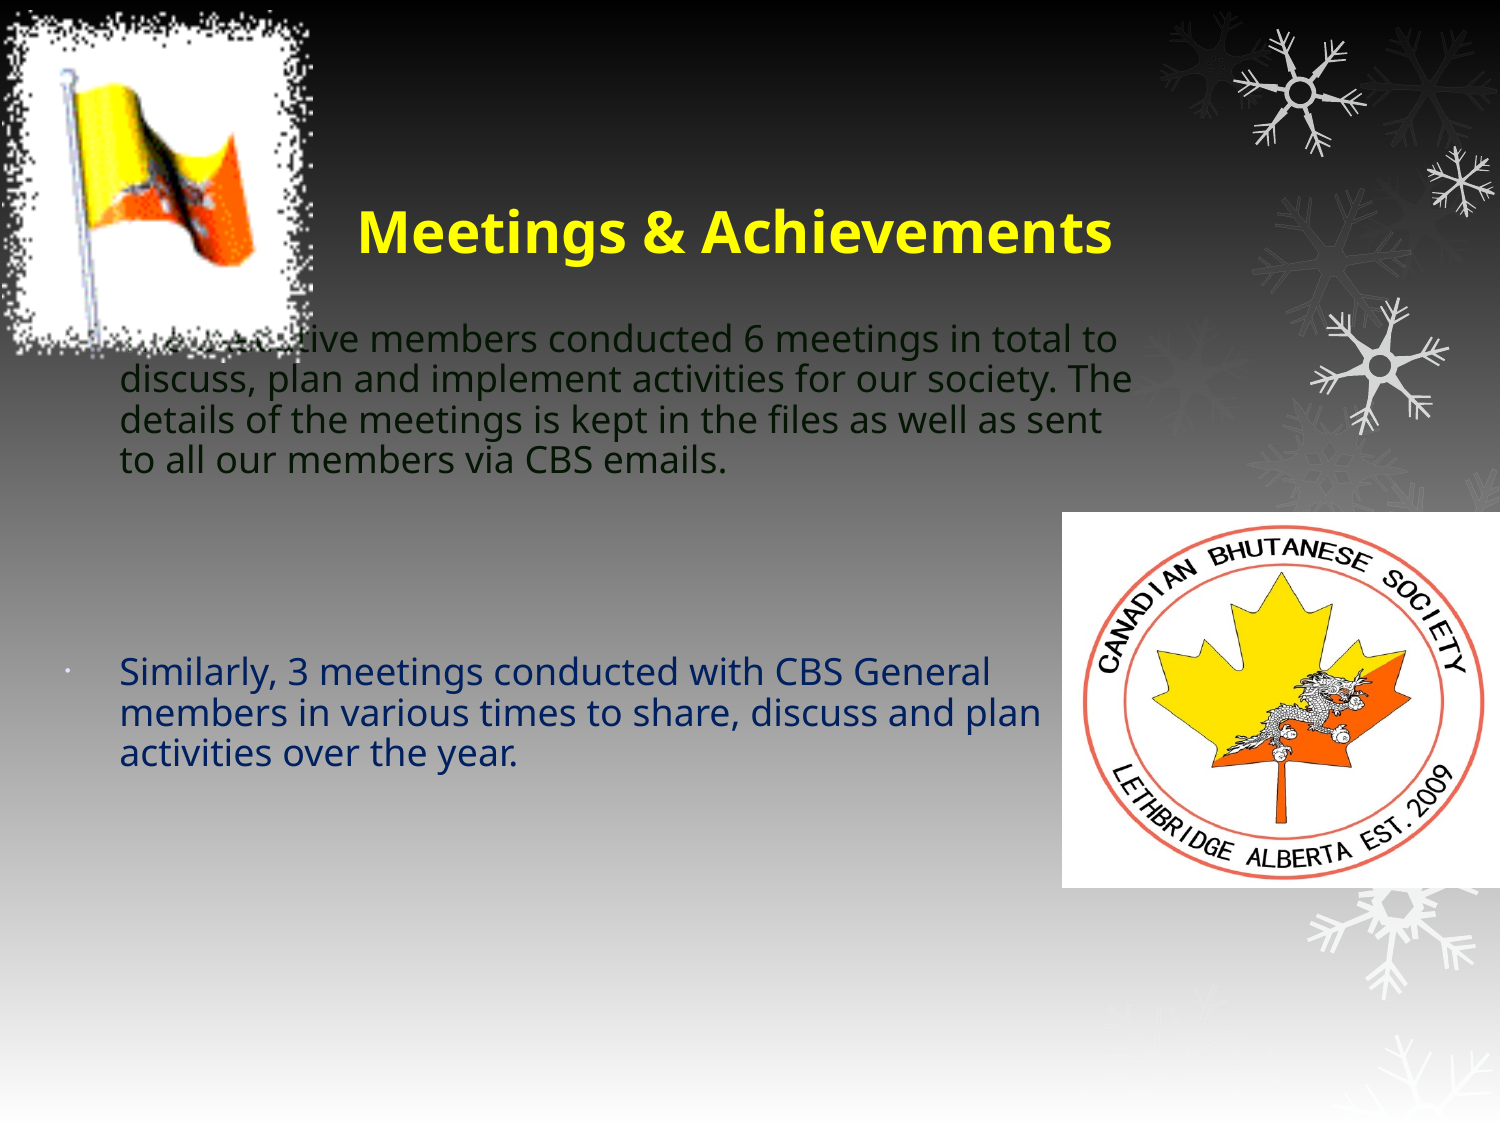

Meetings & Achievements
# The executive members conducted 6 meetings in total to discuss, plan and implement activities for our society. The details of the meetings is kept in the files as well as sent to all our members via CBS emails.
Similarly, 3 meetings conducted with CBS General members in various times to share, discuss and plan activities over the year.